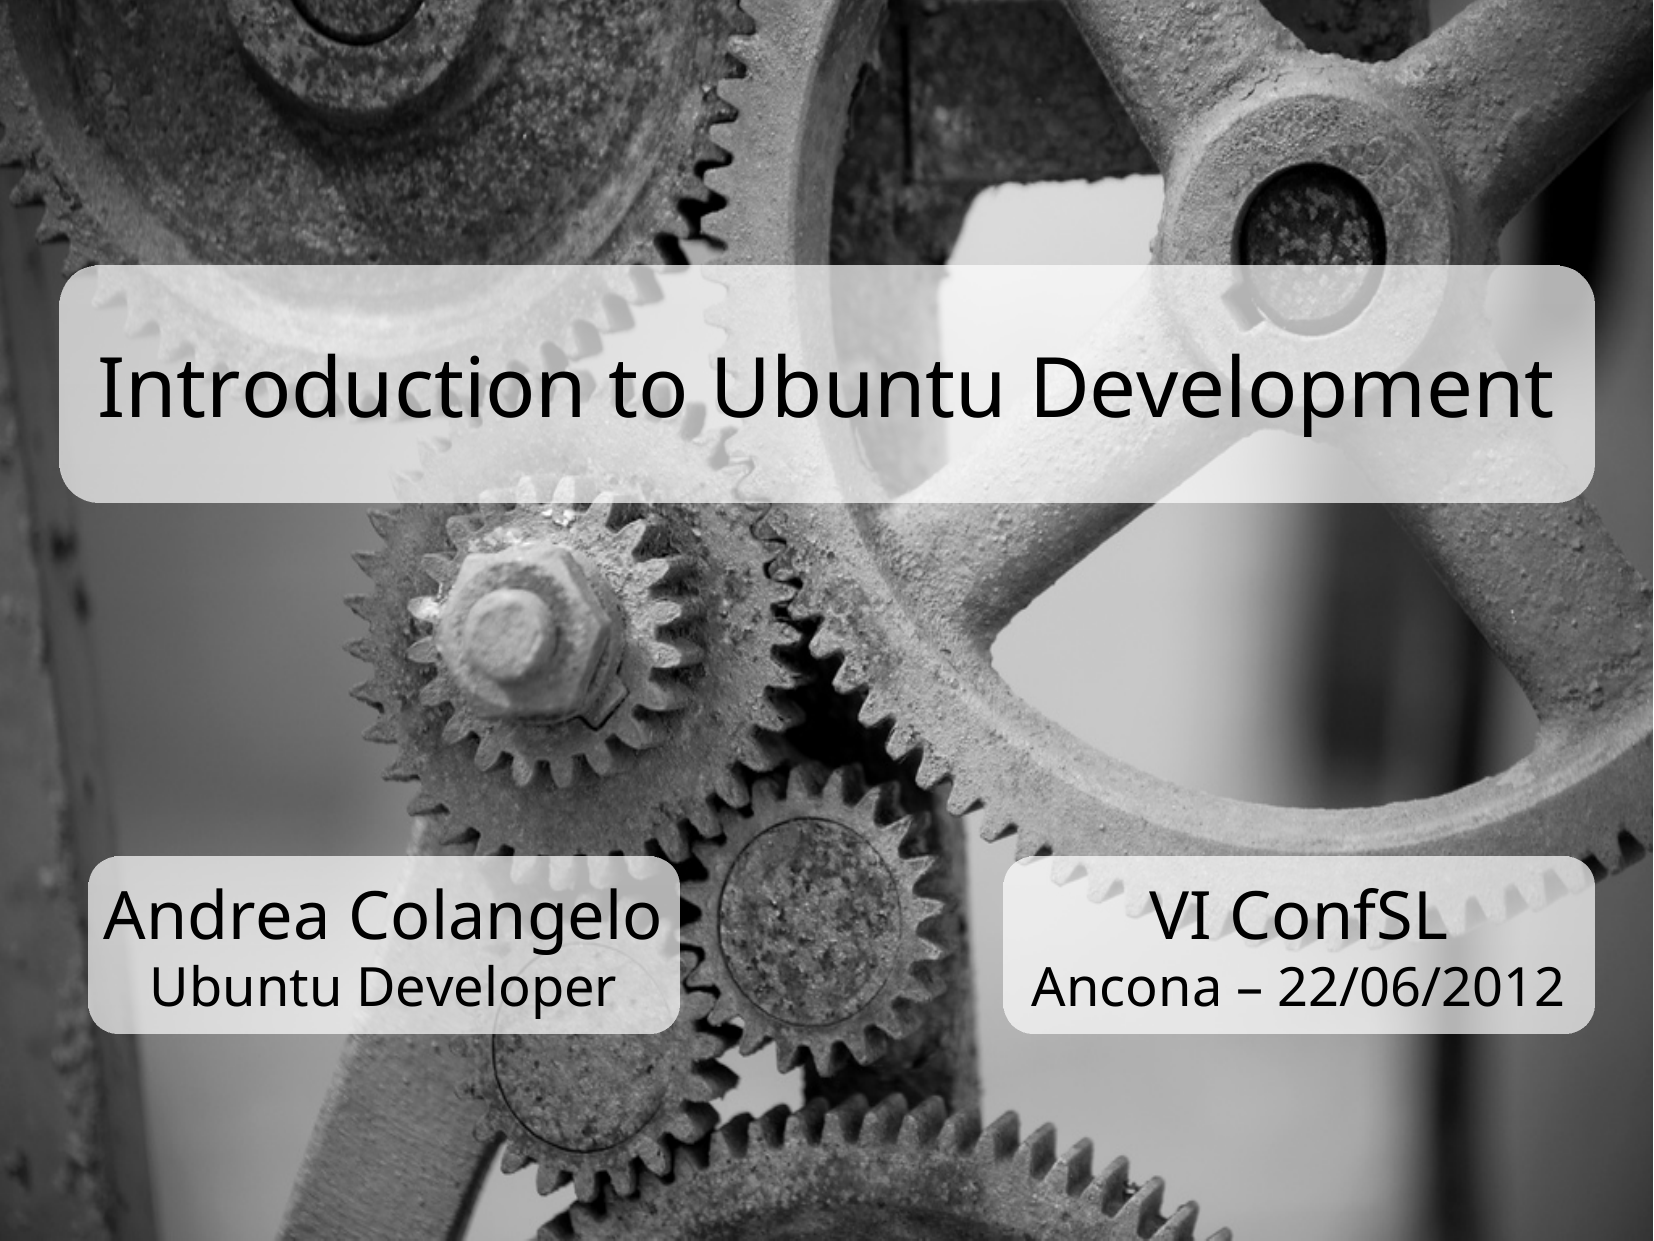

Introduction to Ubuntu Development
Andrea Colangelo
Ubuntu Developer
VI ConfSL
Ancona – 22/06/2012